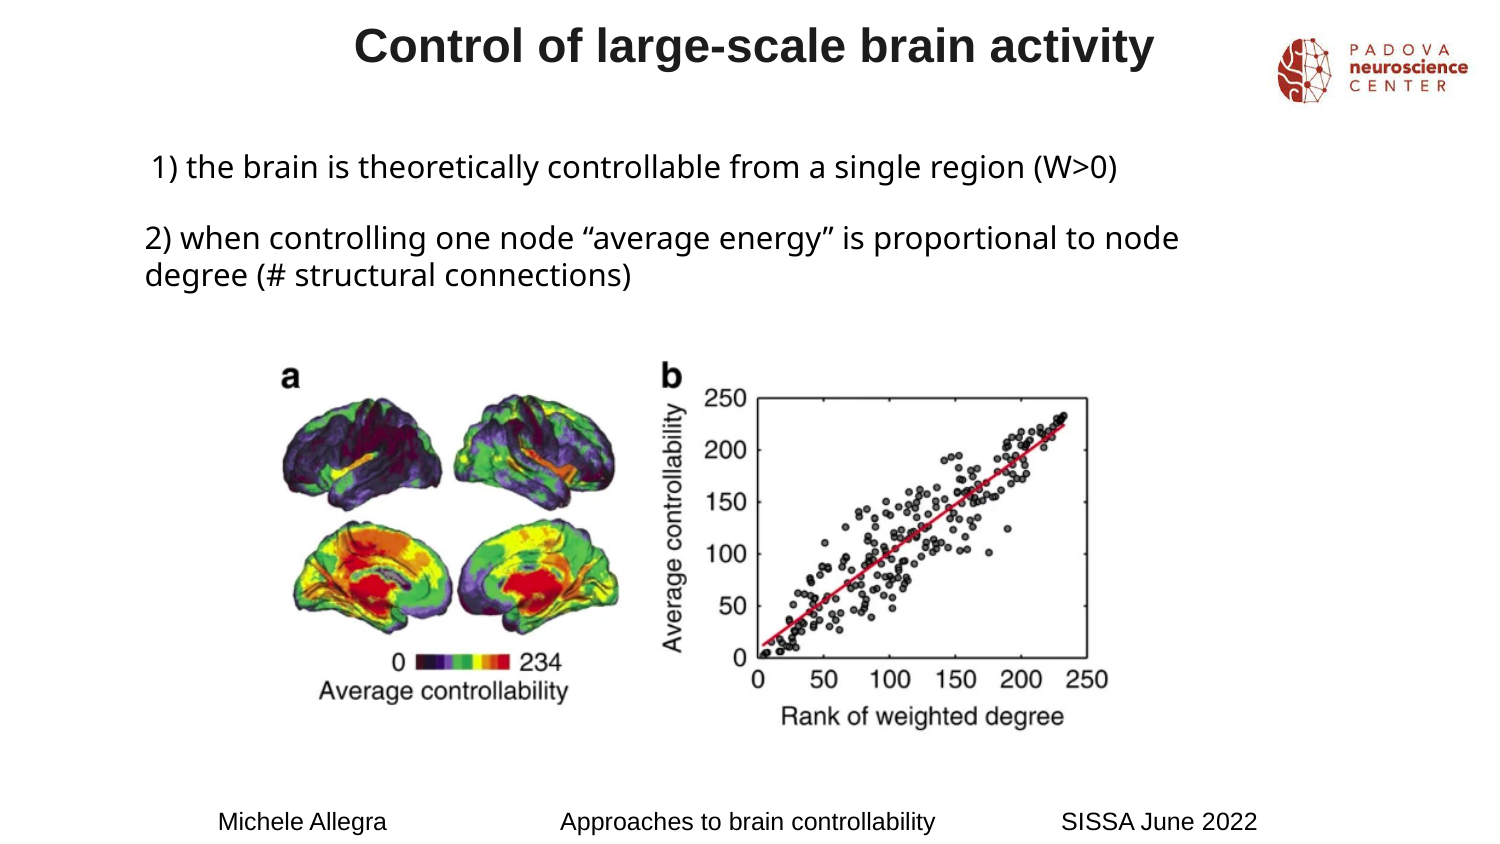

Control of large-scale brain activity
1) the brain is theoretically controllable from a single region (W>0)
2) when controlling one node “average energy” is proportional to node degree (# structural connections)
Michele Allegra Approaches to brain controllability SISSA June 2022